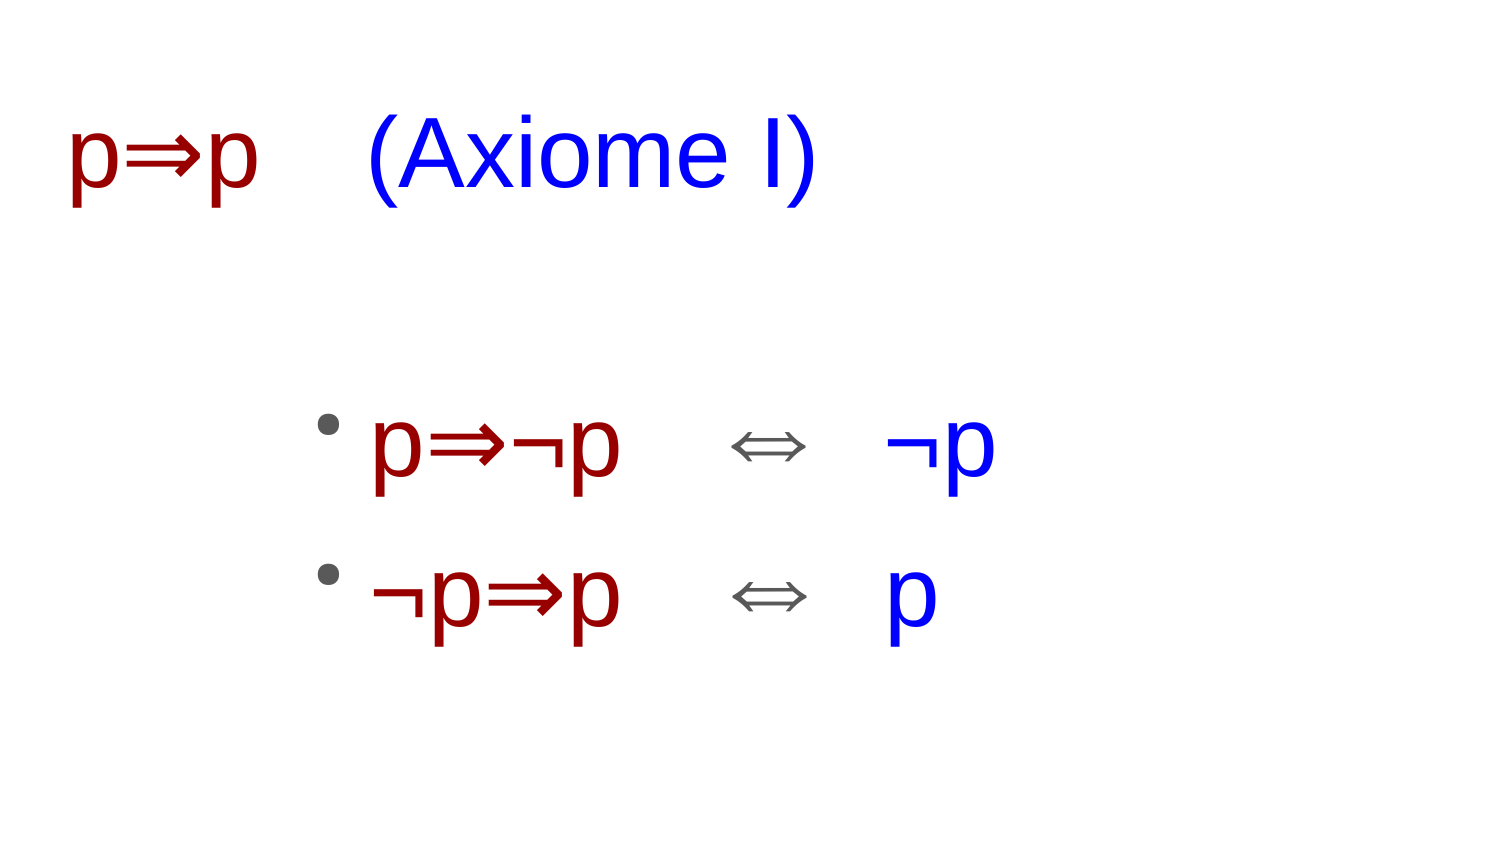

# p⇒p (Axiome I)
p⇒¬p ⇔ ¬p
¬p⇒p ⇔ p